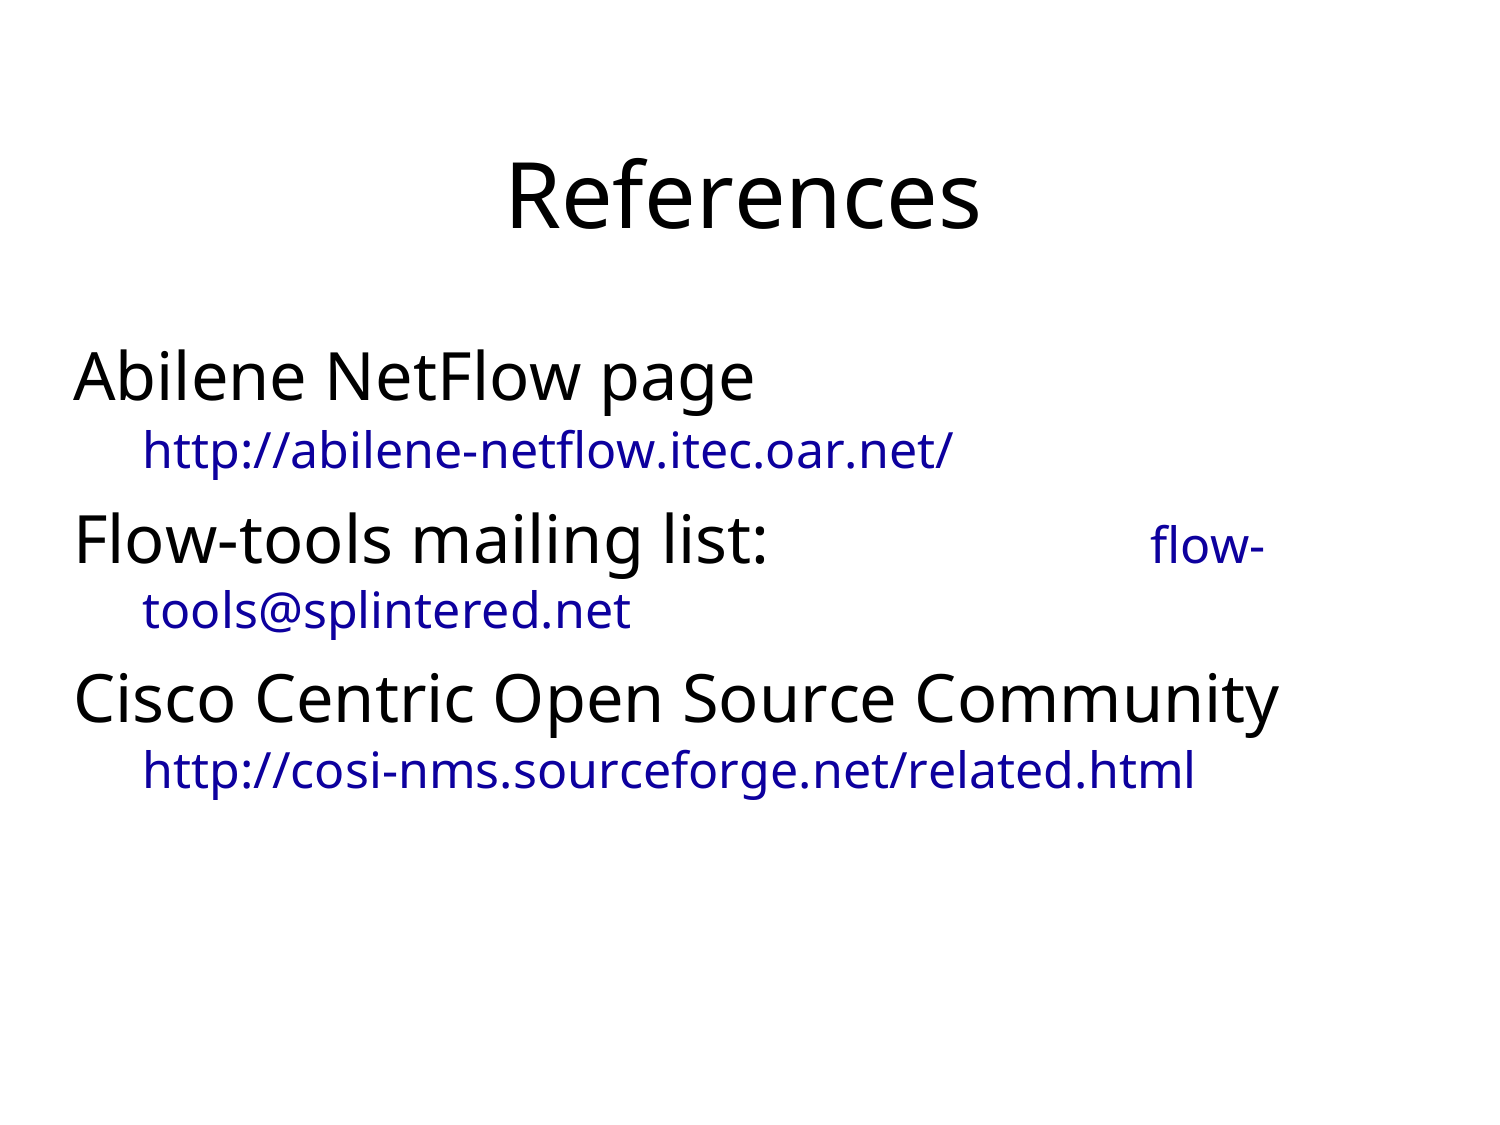

# References
Abilene NetFlow page
http://abilene-netflow.itec.oar.net/
Flow-tools mailing list: flow-tools@splintered.net
Cisco Centric Open Source Community http://cosi-nms.sourceforge.net/related.html